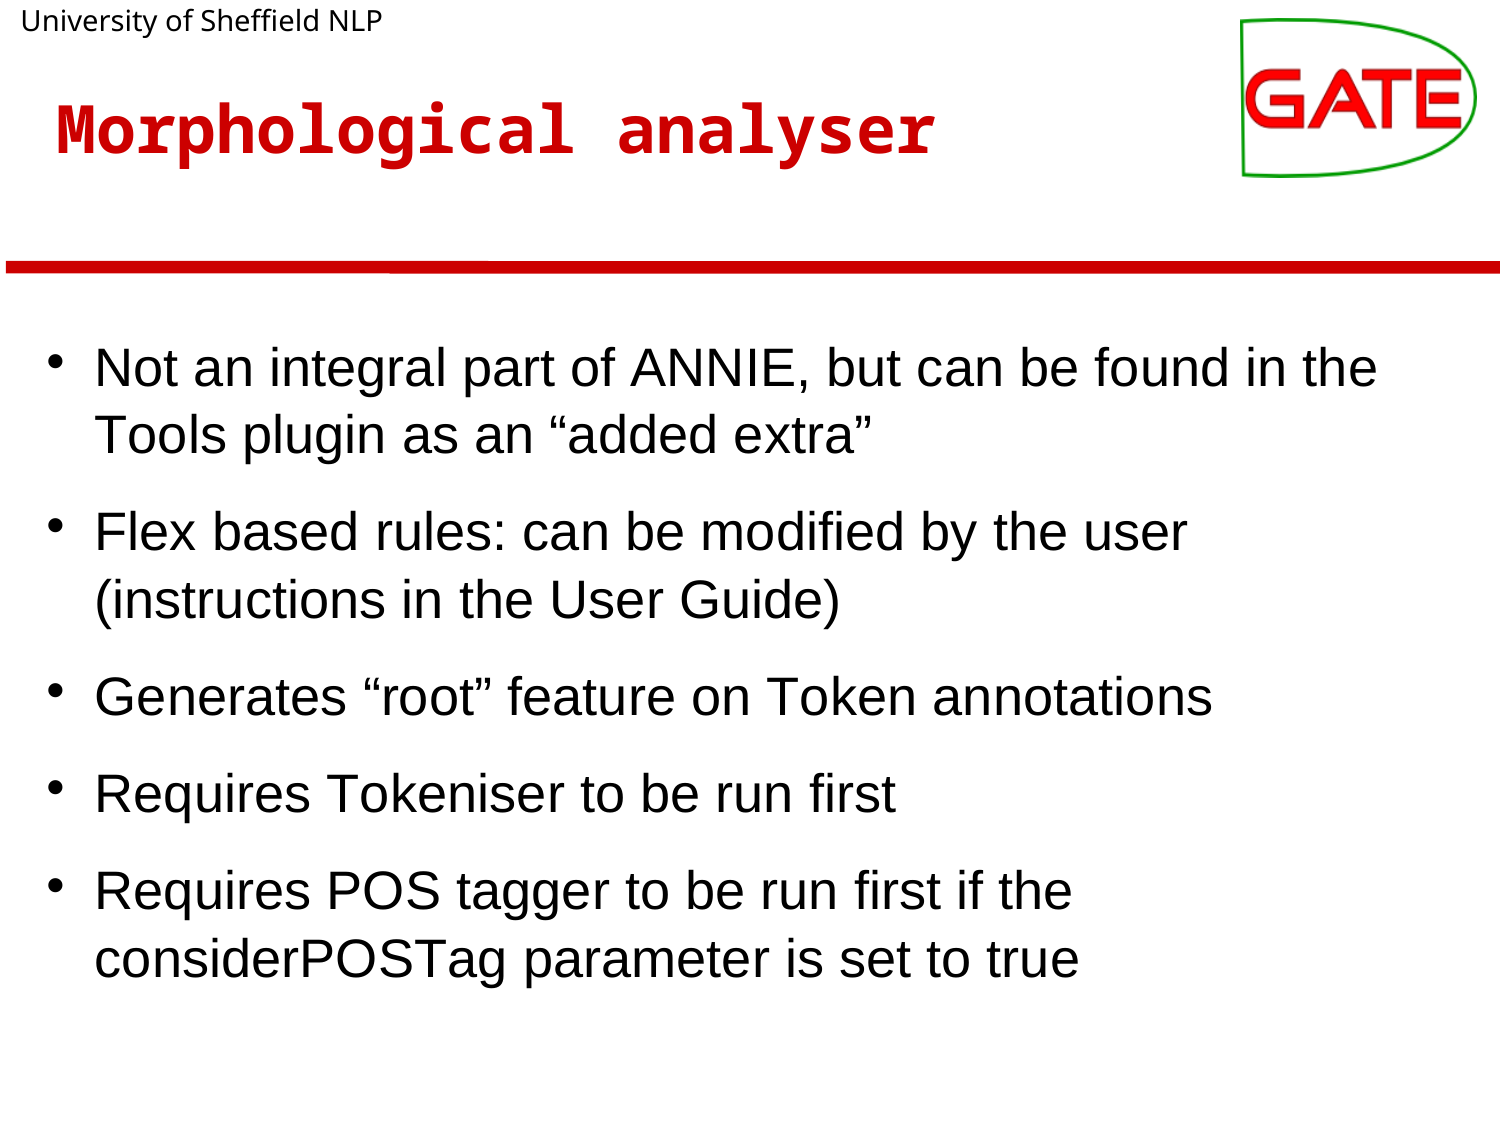

Morphological analyser
Not an integral part of ANNIE, but can be found in the Tools plugin as an “added extra”
Flex based rules: can be modified by the user (instructions in the User Guide)
Generates “root” feature on Token annotations
Requires Tokeniser to be run first
Requires POS tagger to be run first if the considerPOSTag parameter is set to true